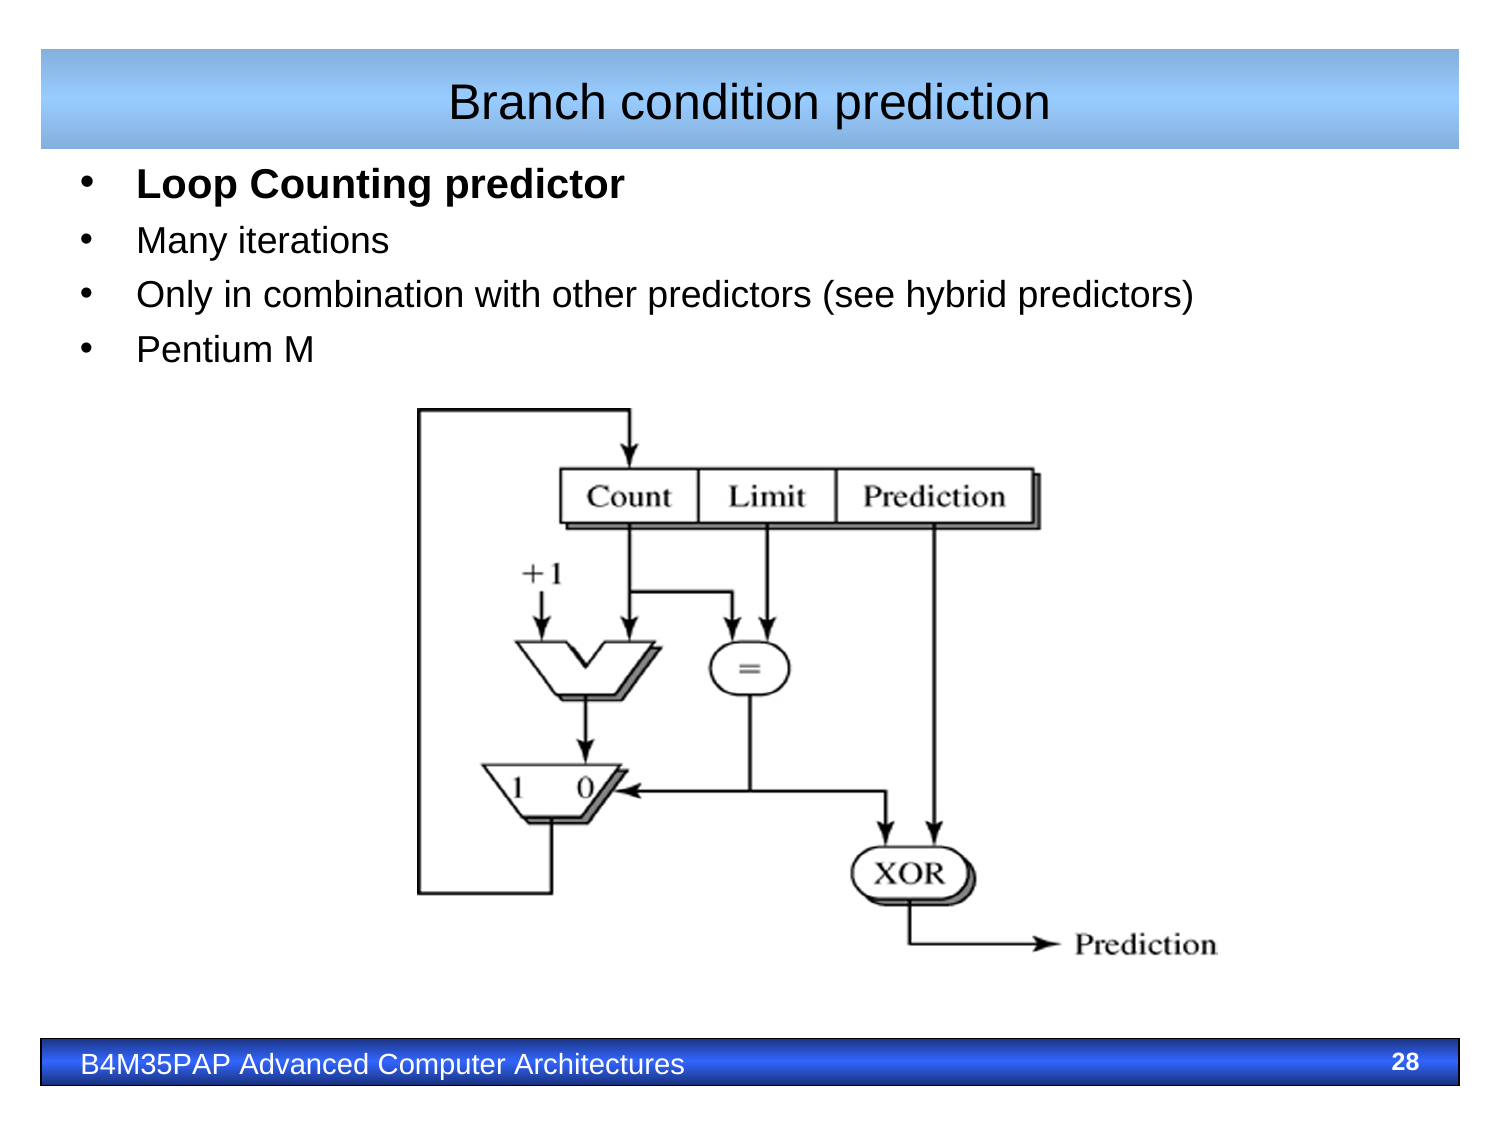

Branch condition prediction
# Loop Counting predictor
Many iterations
Only in combination with other predictors (see hybrid predictors)
Pentium M